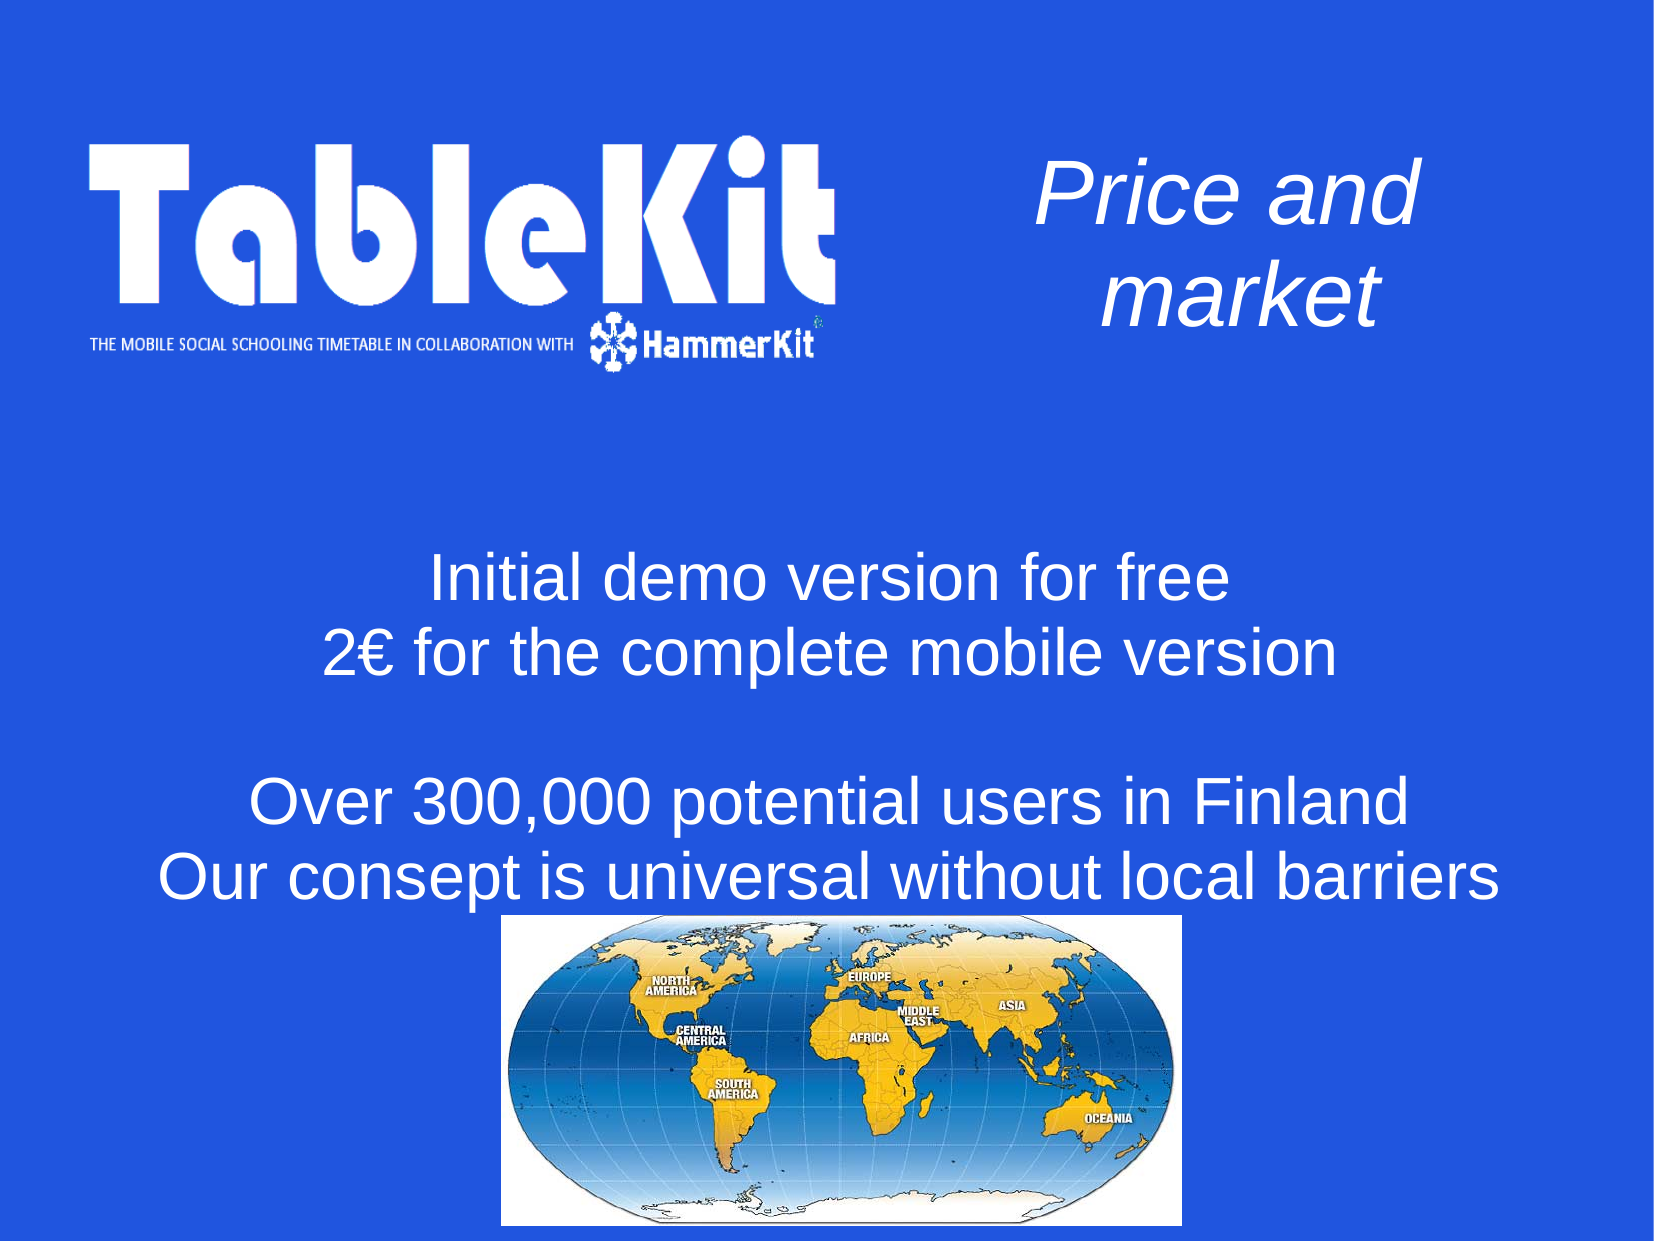

# Price and market
 Initial demo version for free
 2€ for the complete mobile version
 Over 300,000 potential users in Finland
 Our consept is universal without local barriers